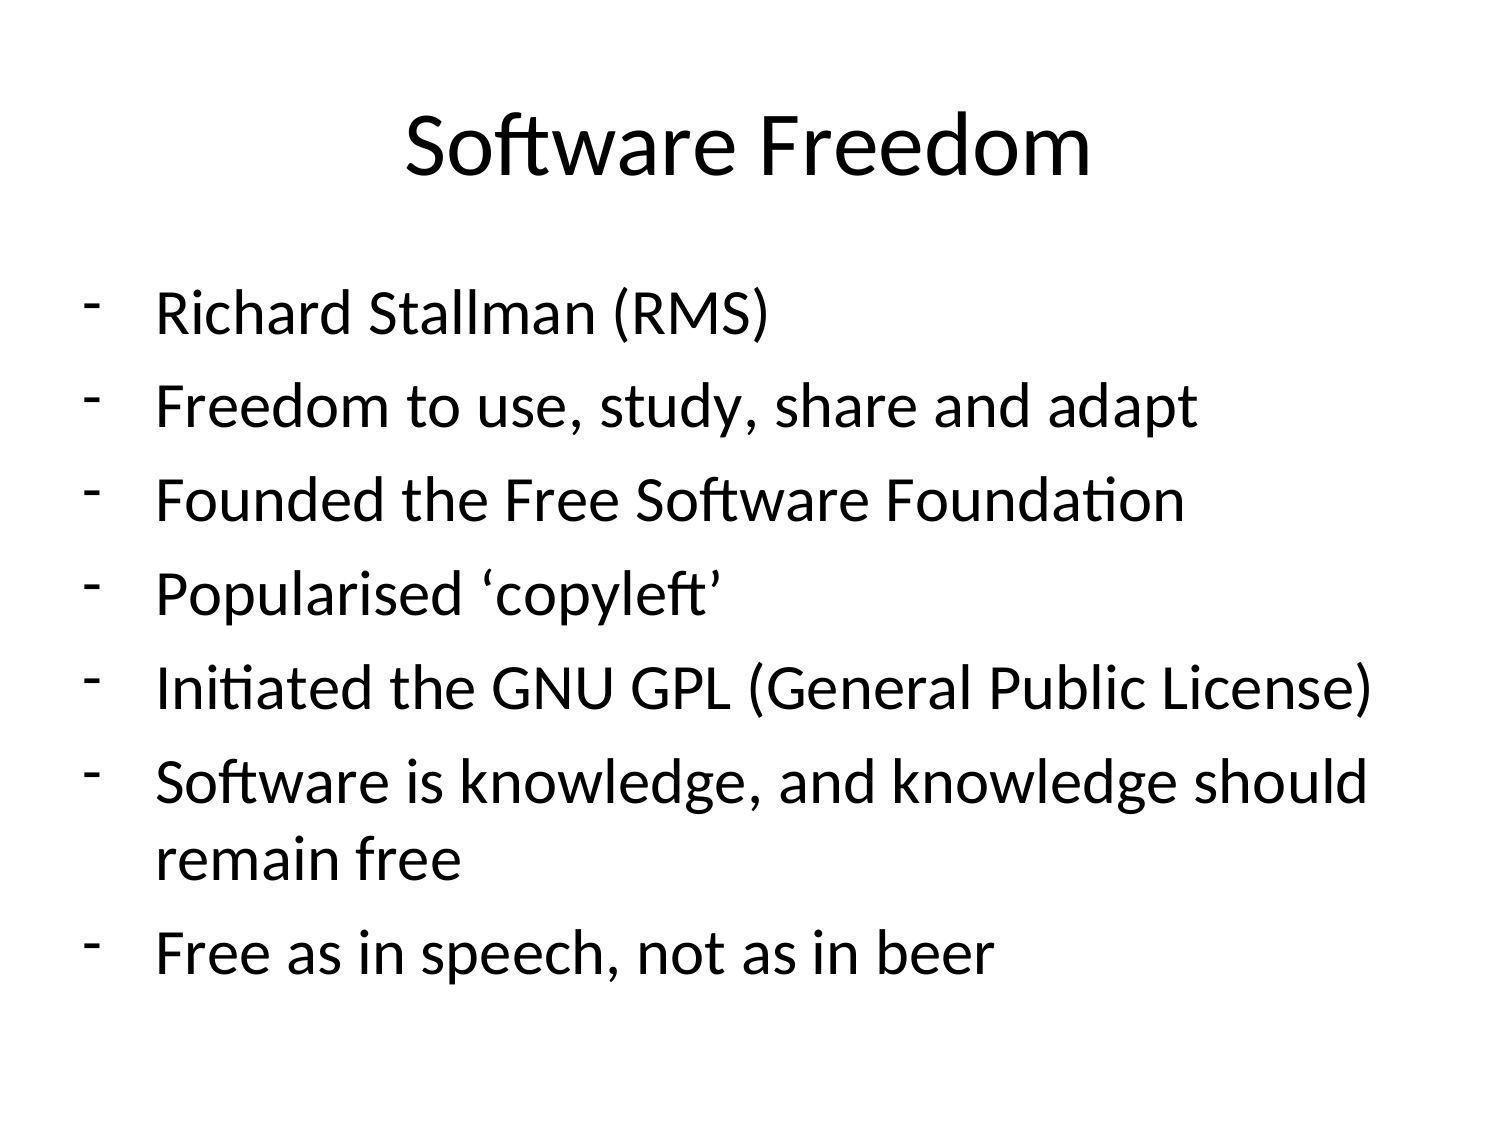

# Software Freedom
Richard Stallman (RMS)
Freedom to use, study, share and adapt
Founded the Free Software Foundation
Popularised ‘copyleft’
Initiated the GNU GPL (General Public License)
Software is knowledge, and knowledge should remain free
Free as in speech, not as in beer